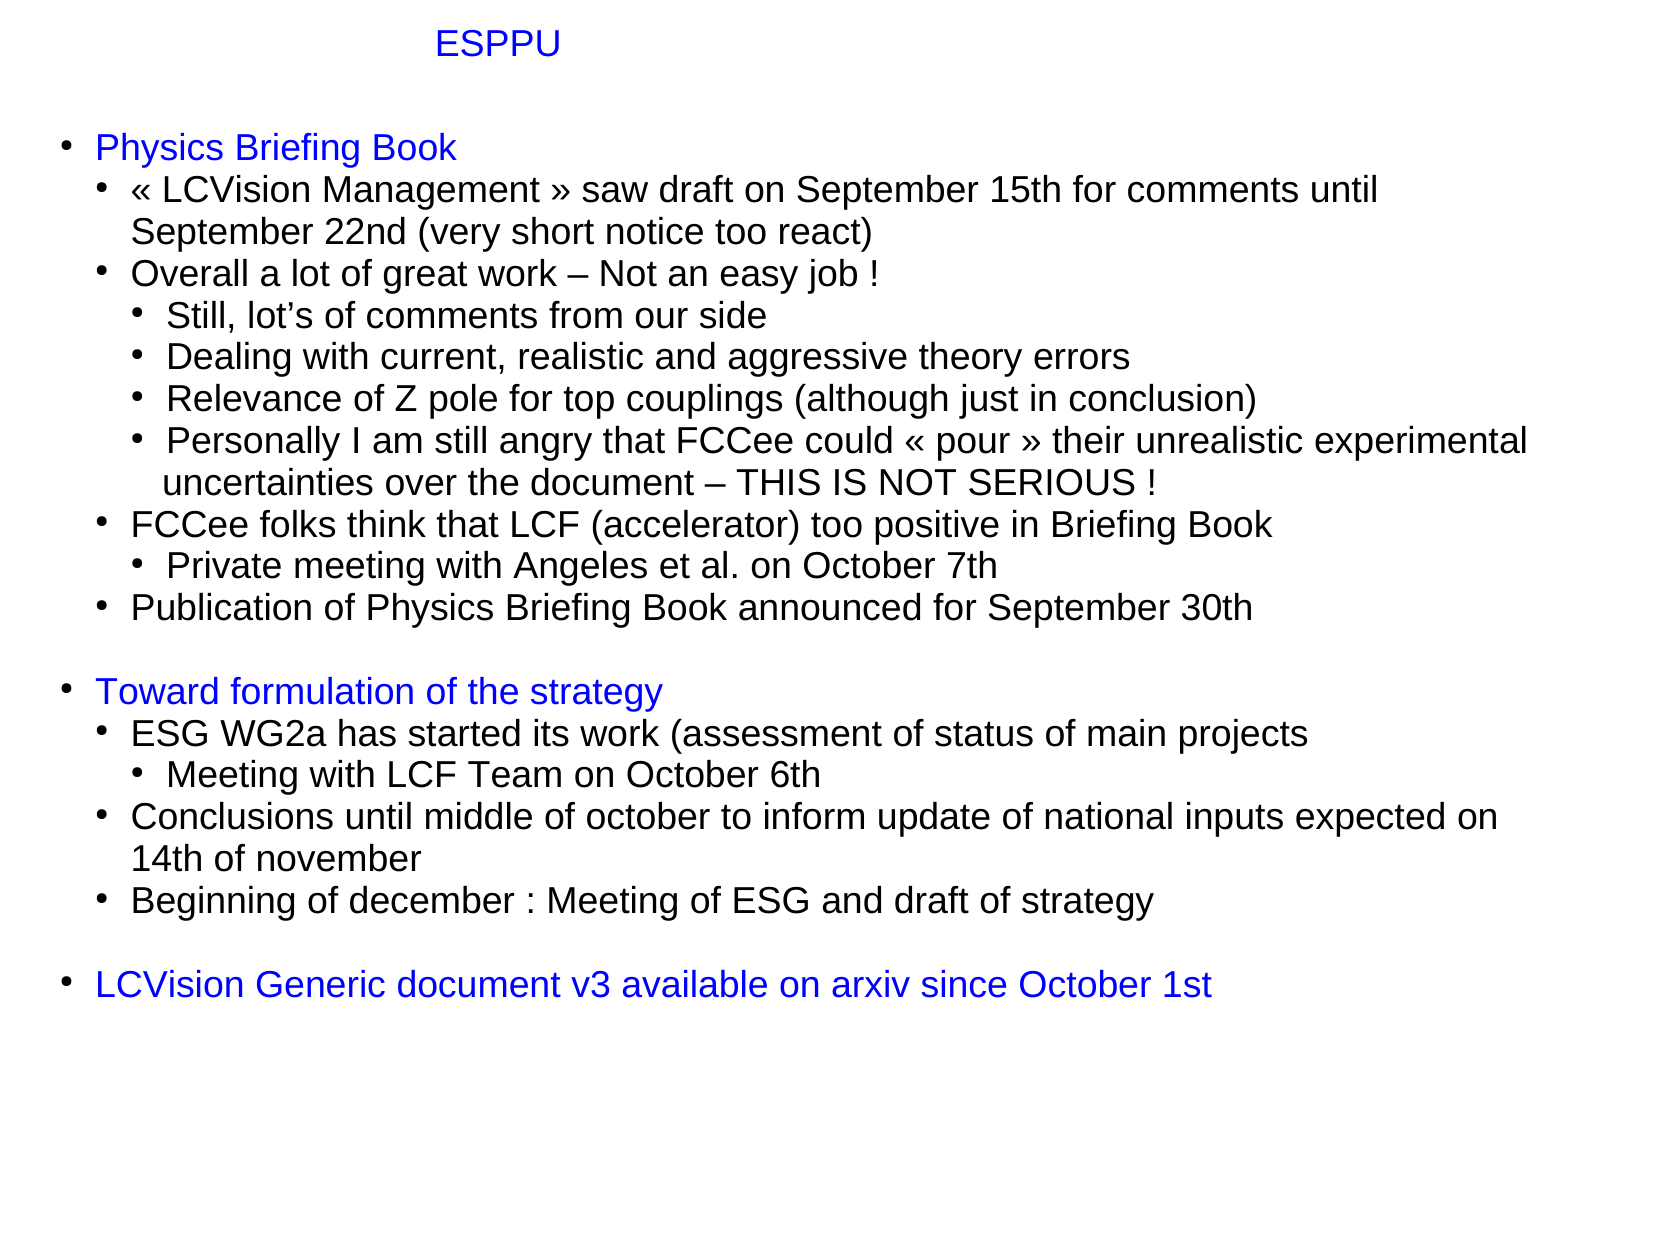

ESPPU
Physics Briefing Book
« LCVision Management » saw draft on September 15th for comments until
September 22nd (very short notice too react)
Overall a lot of great work – Not an easy job !
Still, lot’s of comments from our side
Dealing with current, realistic and aggressive theory errors
Relevance of Z pole for top couplings (although just in conclusion)
Personally I am still angry that FCCee could « pour » their unrealistic experimental
 uncertainties over the document – THIS IS NOT SERIOUS !
FCCee folks think that LCF (accelerator) too positive in Briefing Book
Private meeting with Angeles et al. on October 7th
Publication of Physics Briefing Book announced for September 30th
Toward formulation of the strategy
ESG WG2a has started its work (assessment of status of main projects
Meeting with LCF Team on October 6th
Conclusions until middle of october to inform update of national inputs expected on
14th of november
Beginning of december : Meeting of ESG and draft of strategy
LCVision Generic document v3 available on arxiv since October 1st